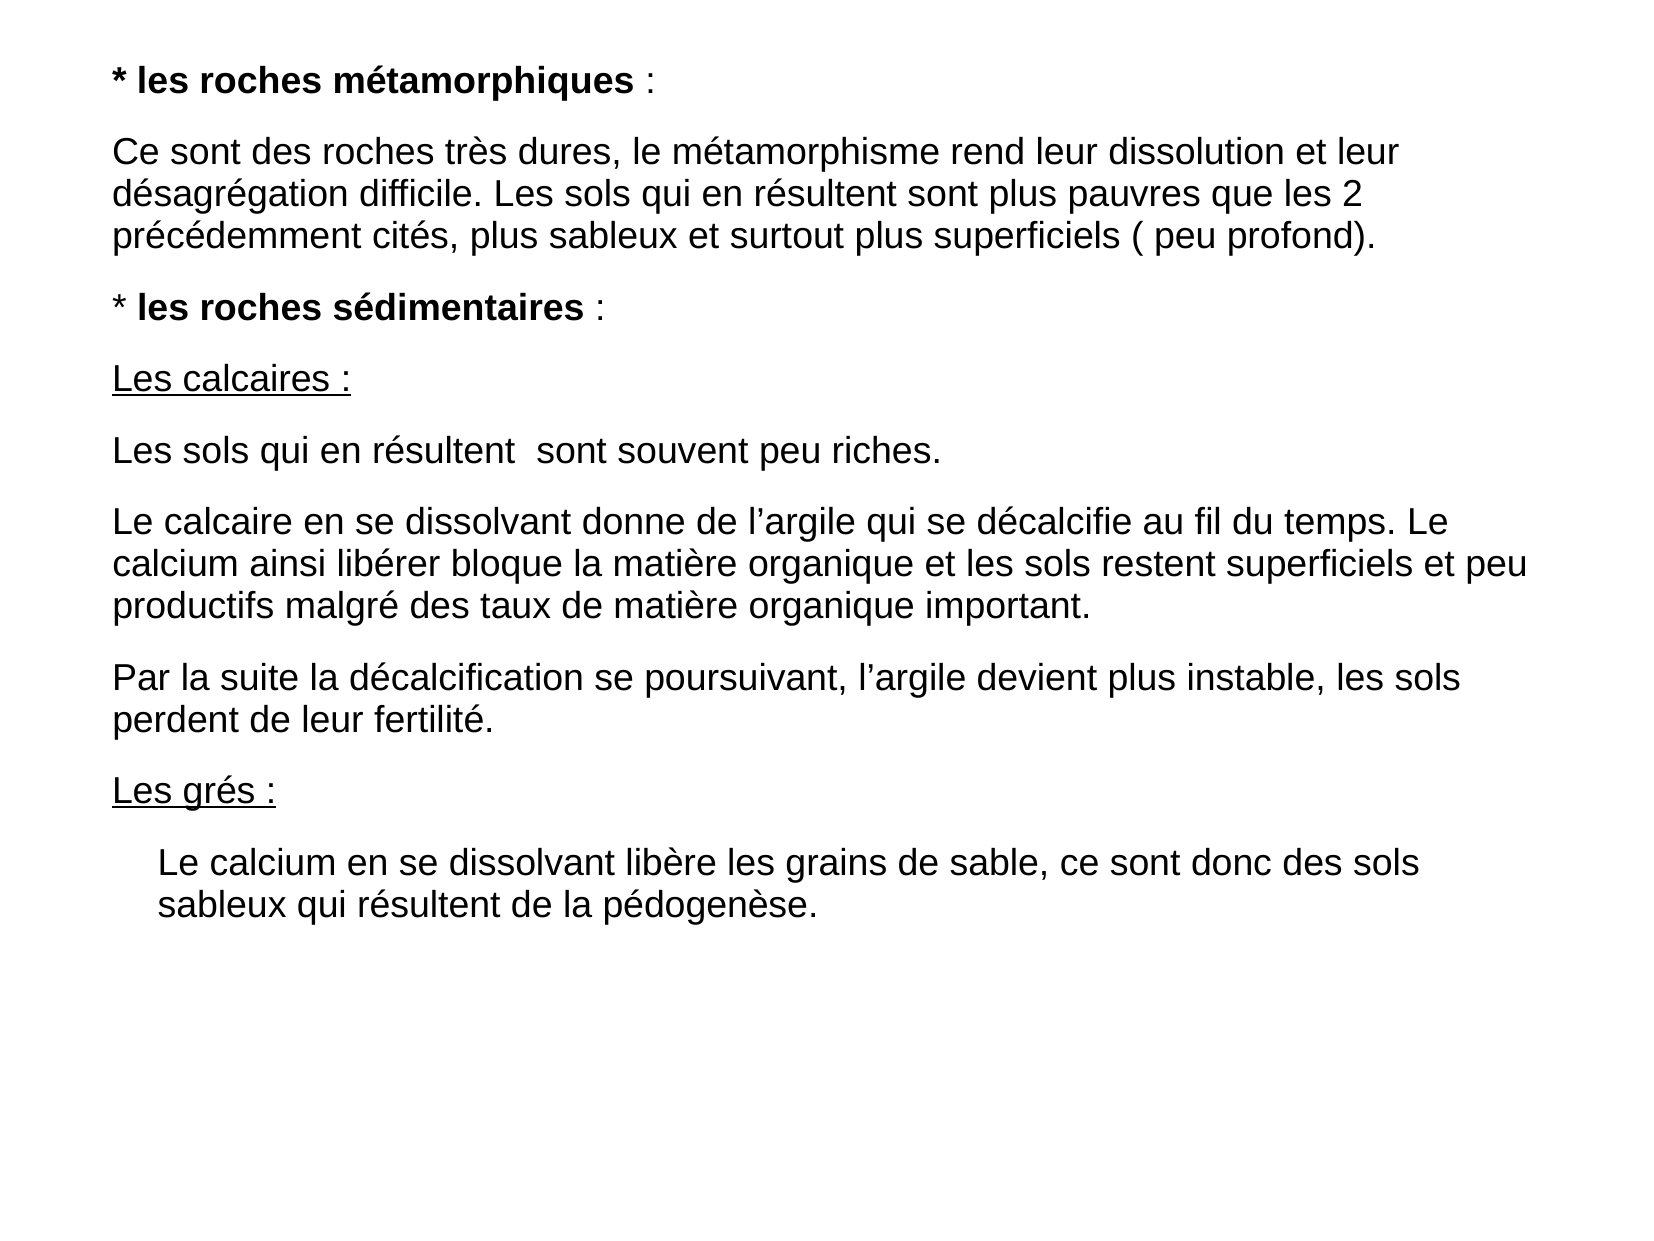

# * les roches métamorphiques :
Ce sont des roches très dures, le métamorphisme rend leur dissolution et leur désagrégation difficile. Les sols qui en résultent sont plus pauvres que les 2 précédemment cités, plus sableux et surtout plus superficiels ( peu profond).
* les roches sédimentaires :
Les calcaires :
Les sols qui en résultent sont souvent peu riches.
Le calcaire en se dissolvant donne de l’argile qui se décalcifie au fil du temps. Le calcium ainsi libérer bloque la matière organique et les sols restent superficiels et peu productifs malgré des taux de matière organique important.
Par la suite la décalcification se poursuivant, l’argile devient plus instable, les sols perdent de leur fertilité.
Les grés :
Le calcium en se dissolvant libère les grains de sable, ce sont donc des sols sableux qui résultent de la pédogenèse.